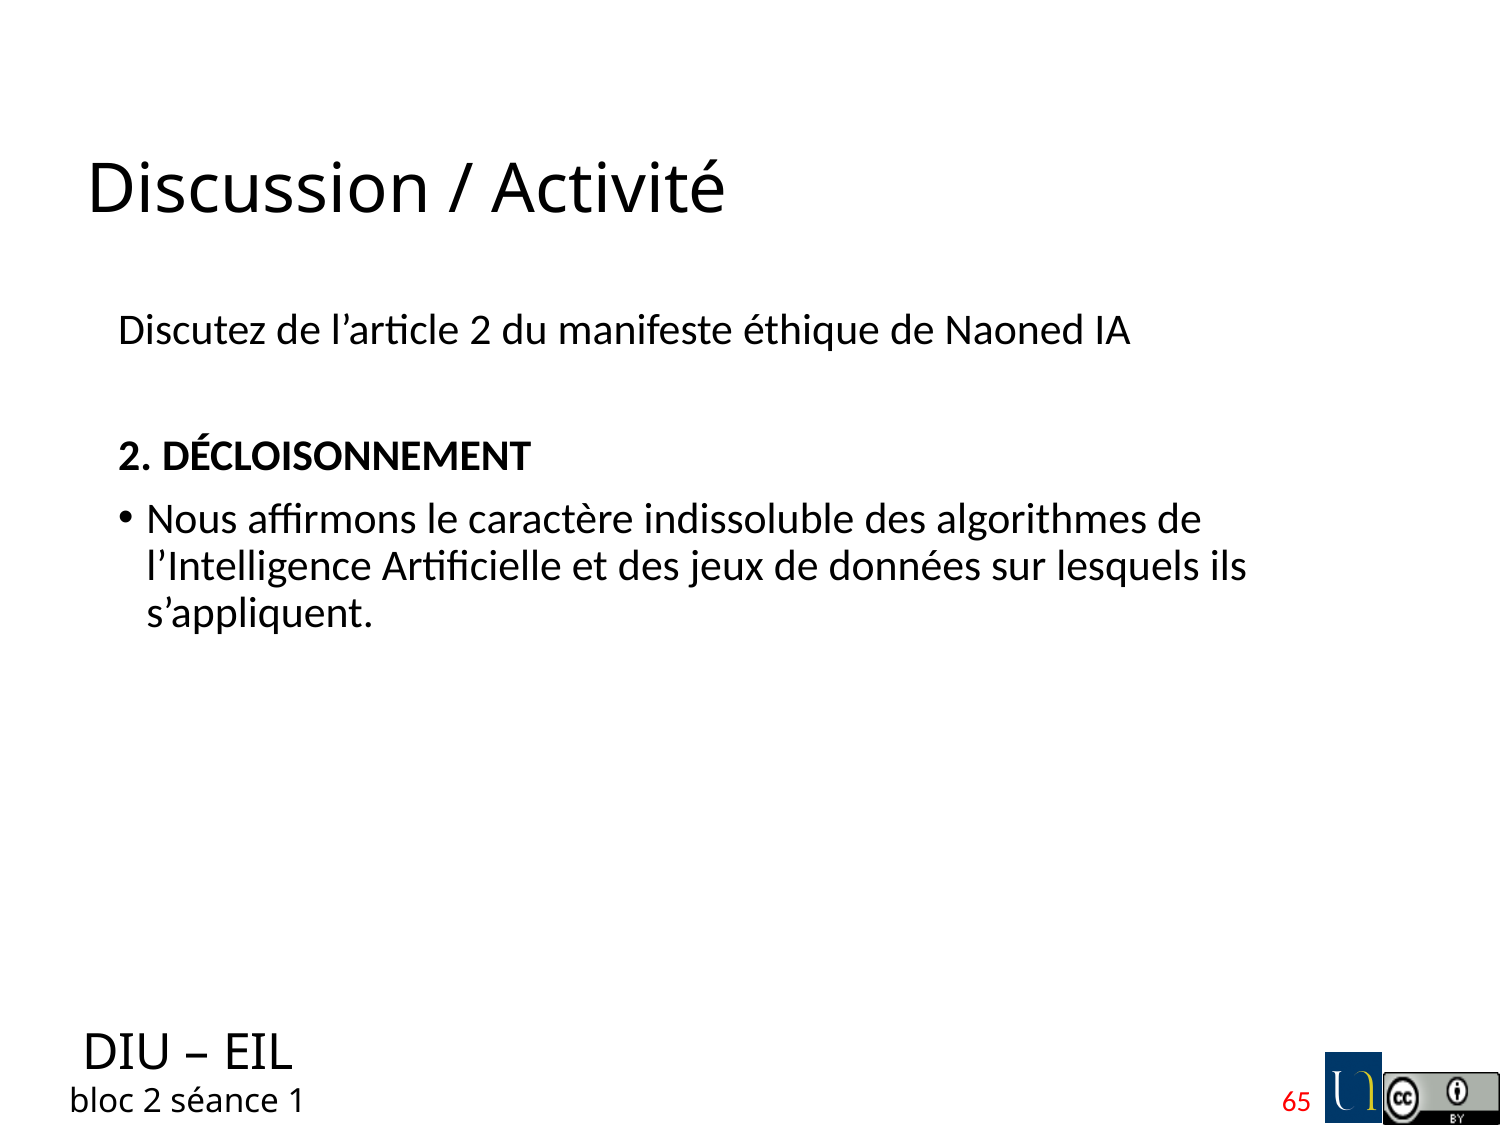

# Discussion / Activité
Discutez de l’article 2 du manifeste éthique de Naoned IA
2. DÉCLOISONNEMENT
Nous affirmons le caractère indissoluble des algorithmes de l’Intelligence Artificielle et des jeux de données sur lesquels ils s’appliquent.